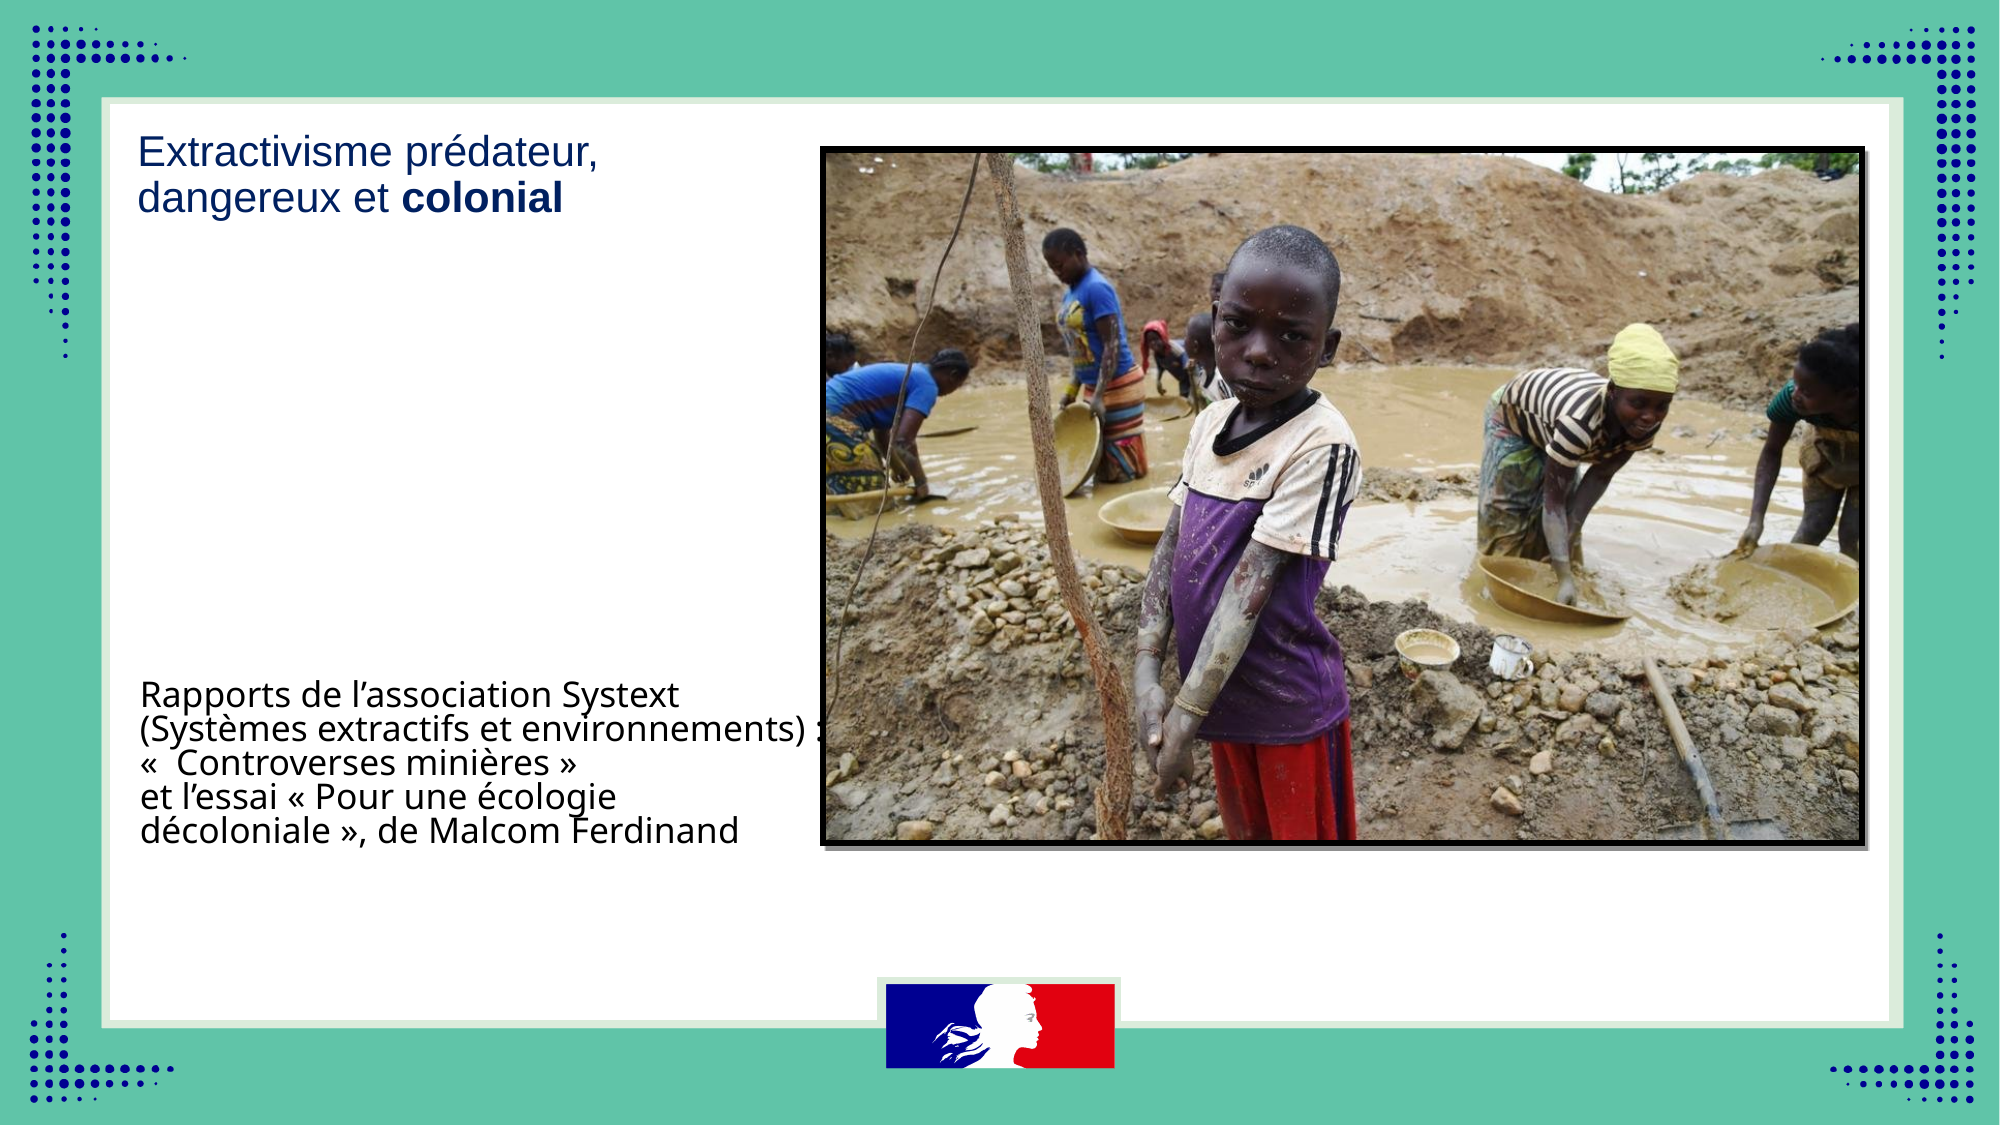

# Extractivisme prédateur, dangereux et colonial
Rapports de l’association Systext (Systèmes extractifs et environnements) : «  Controverses minières »
et l’essai « Pour une écologie décoloniale », de Malcom Ferdinand